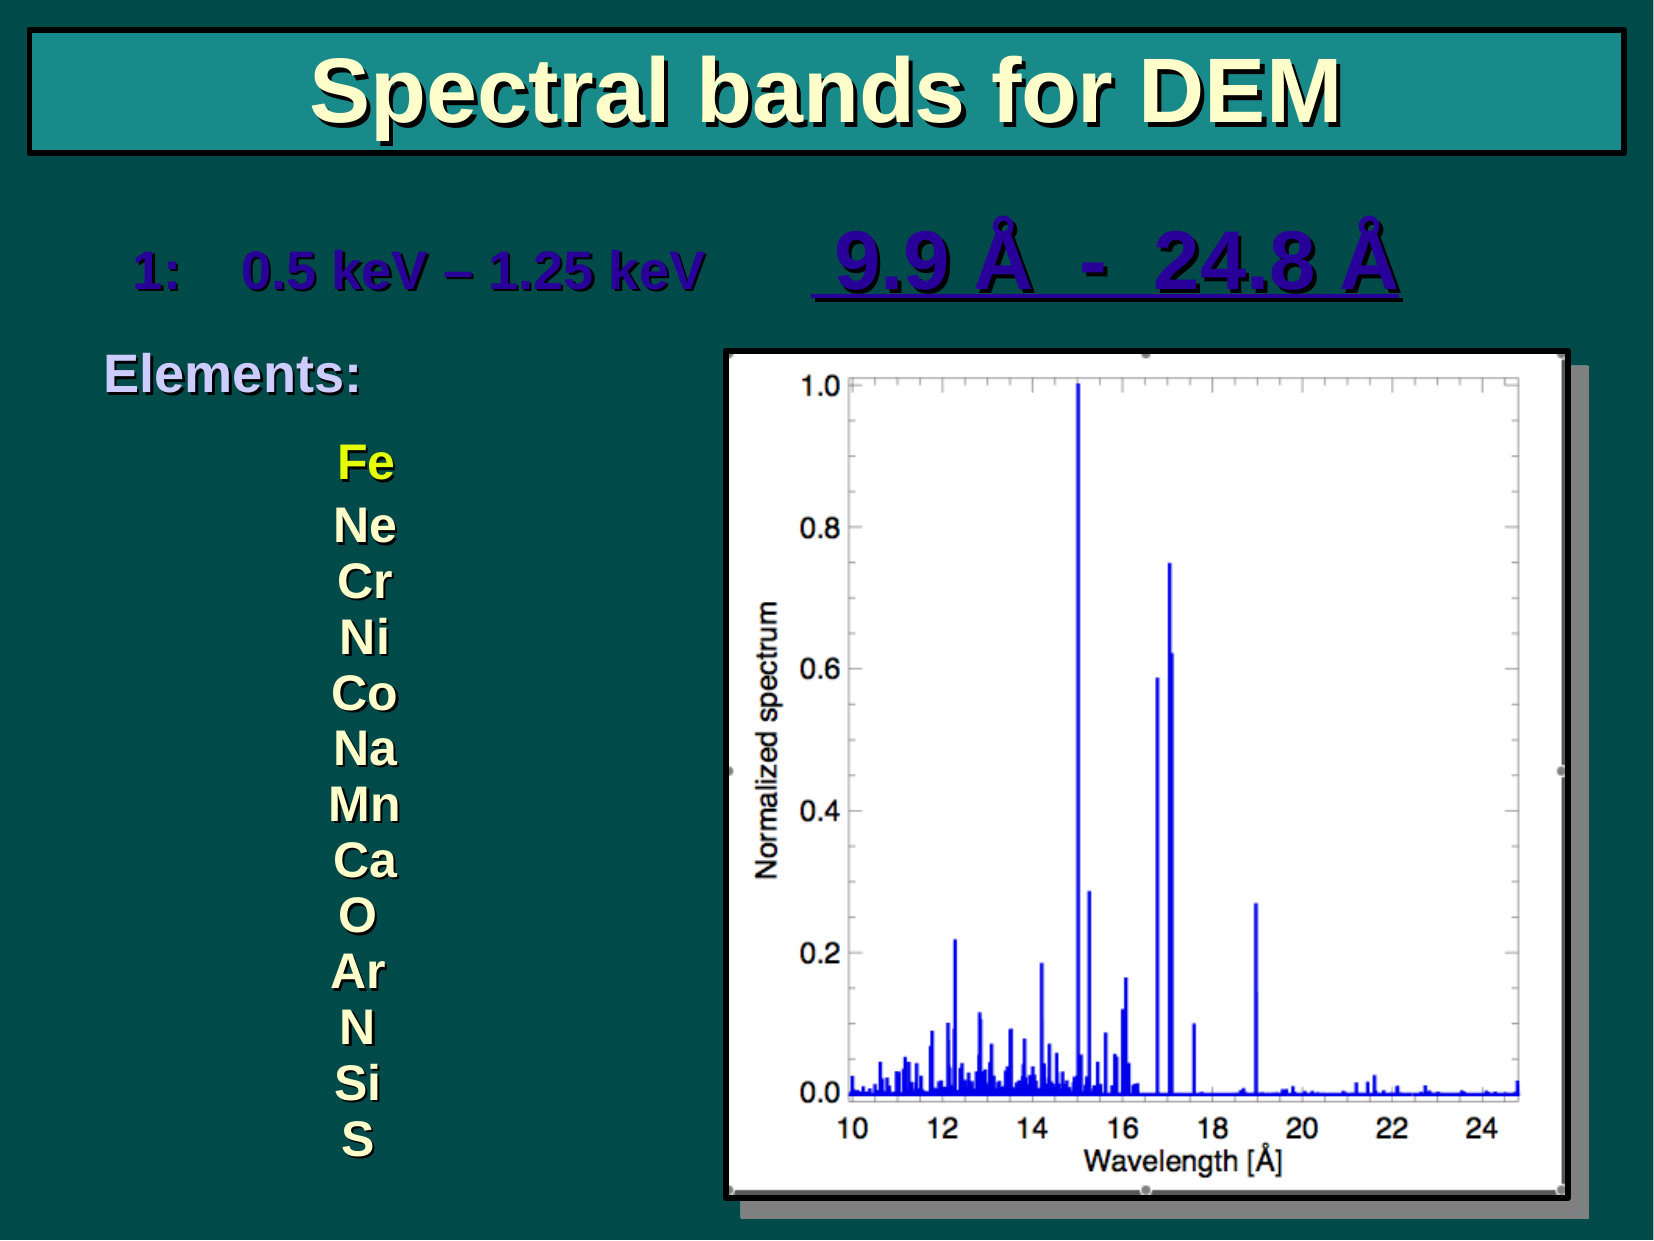

Spectral bands for DEM
1: 0.5 keV – 1.25 keV 9.9 Å - 24.8 Å
Elements:
 Fe
 Ne
 Cr
 Ni
 Co
 Na
 Mn
 Ca
 O
 Ar
 N
 Si
 S